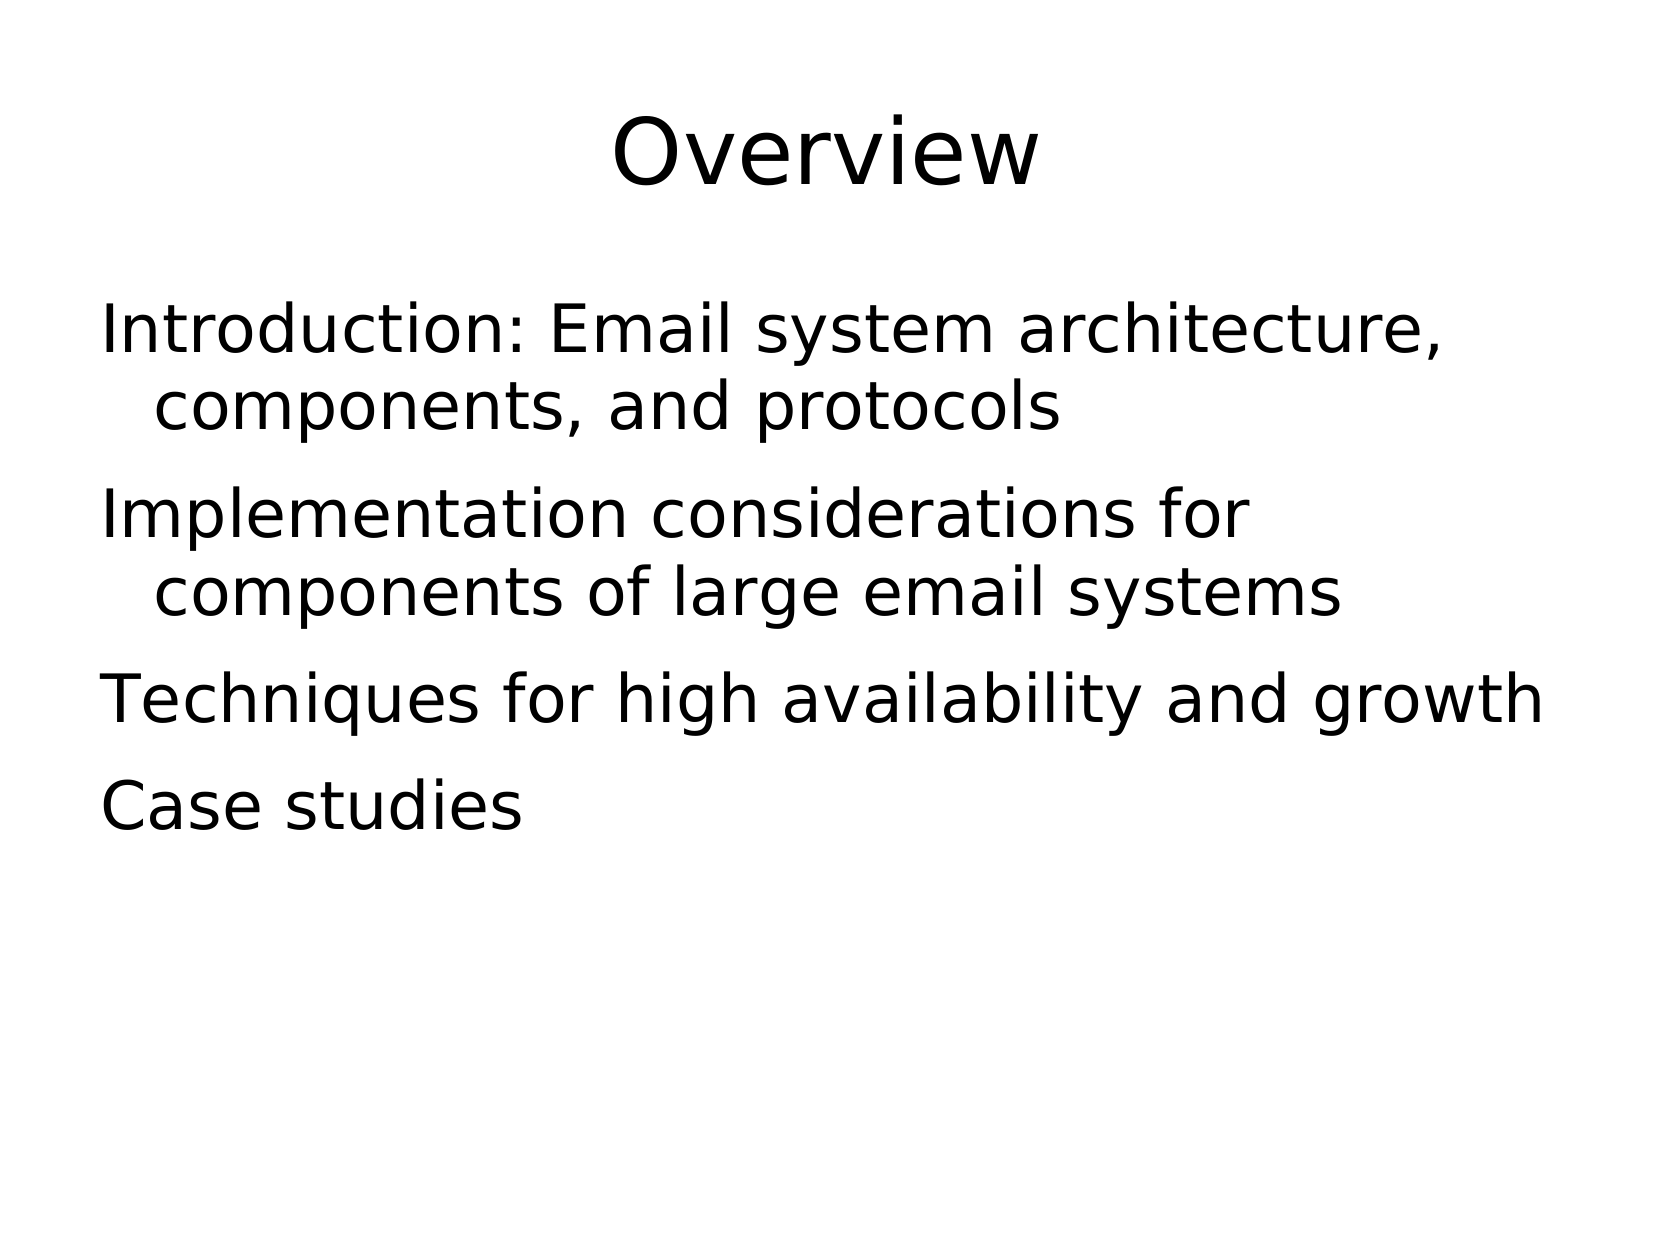

# Overview
Introduction: Email system architecture, components, and protocols
Implementation considerations for components of large email systems
Techniques for high availability and growth
Case studies